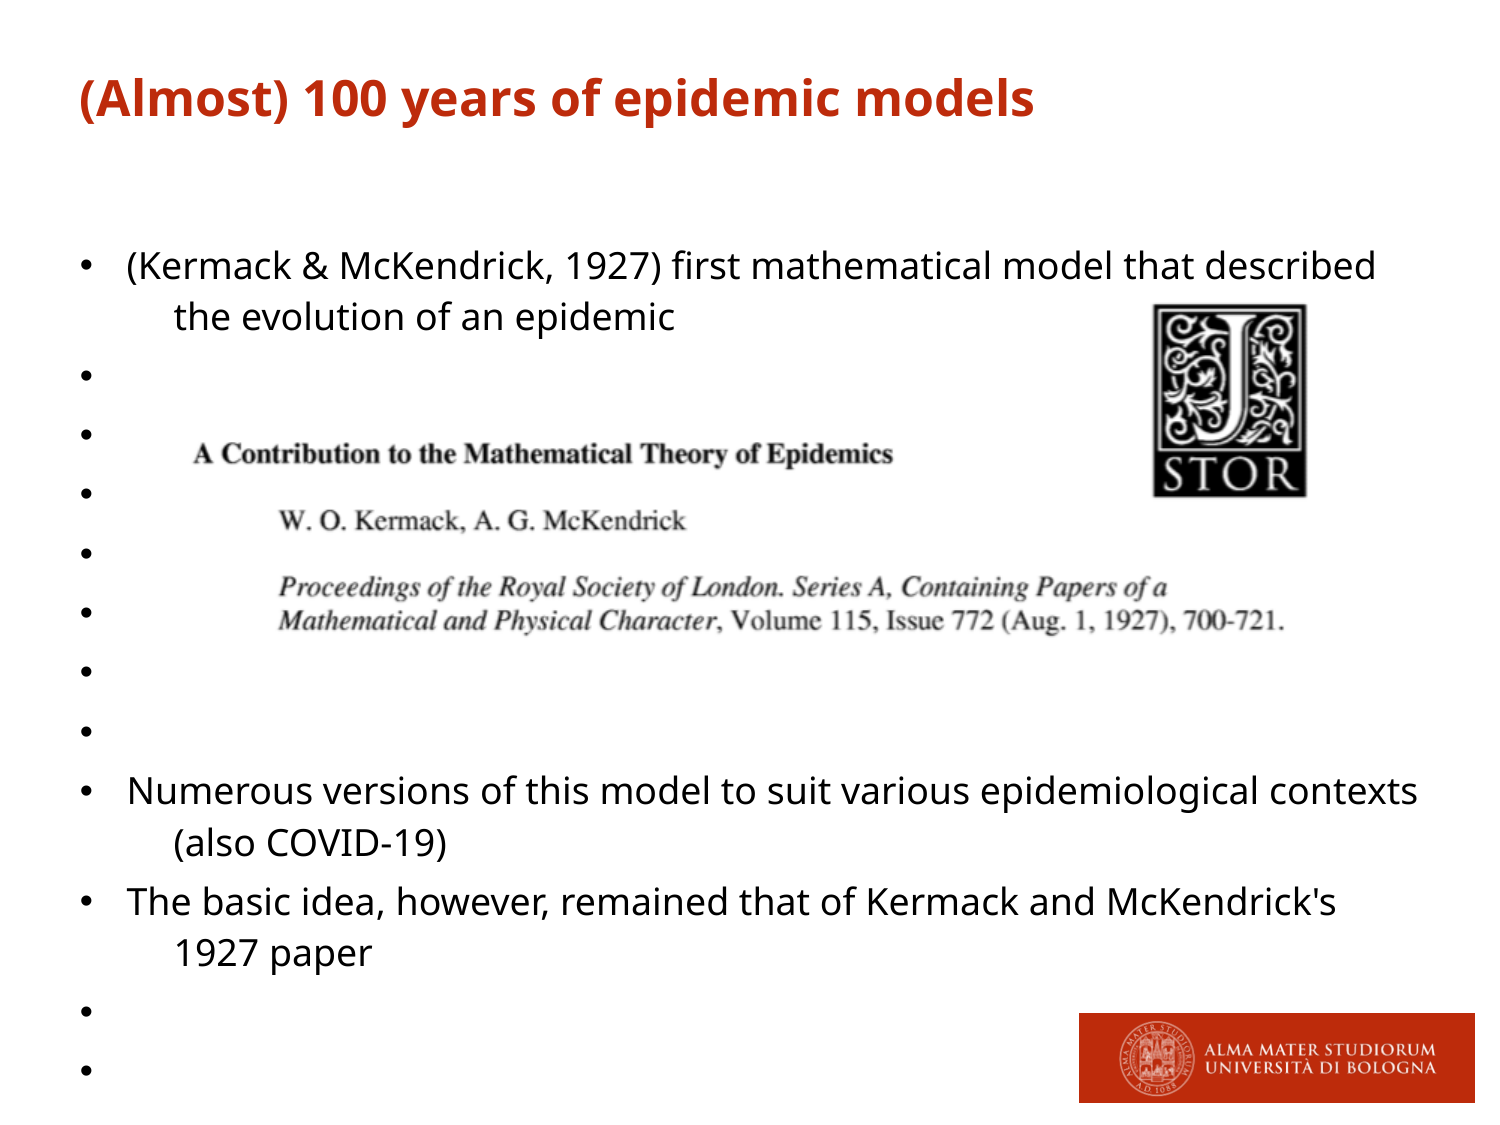

# (Almost) 100 years of epidemic models
(Kermack & McKendrick, 1927) first mathematical model that described the evolution of an epidemic
Numerous versions of this model to suit various epidemiological contexts (also COVID-19)
The basic idea, however, remained that of Kermack and McKendrick's 1927 paper